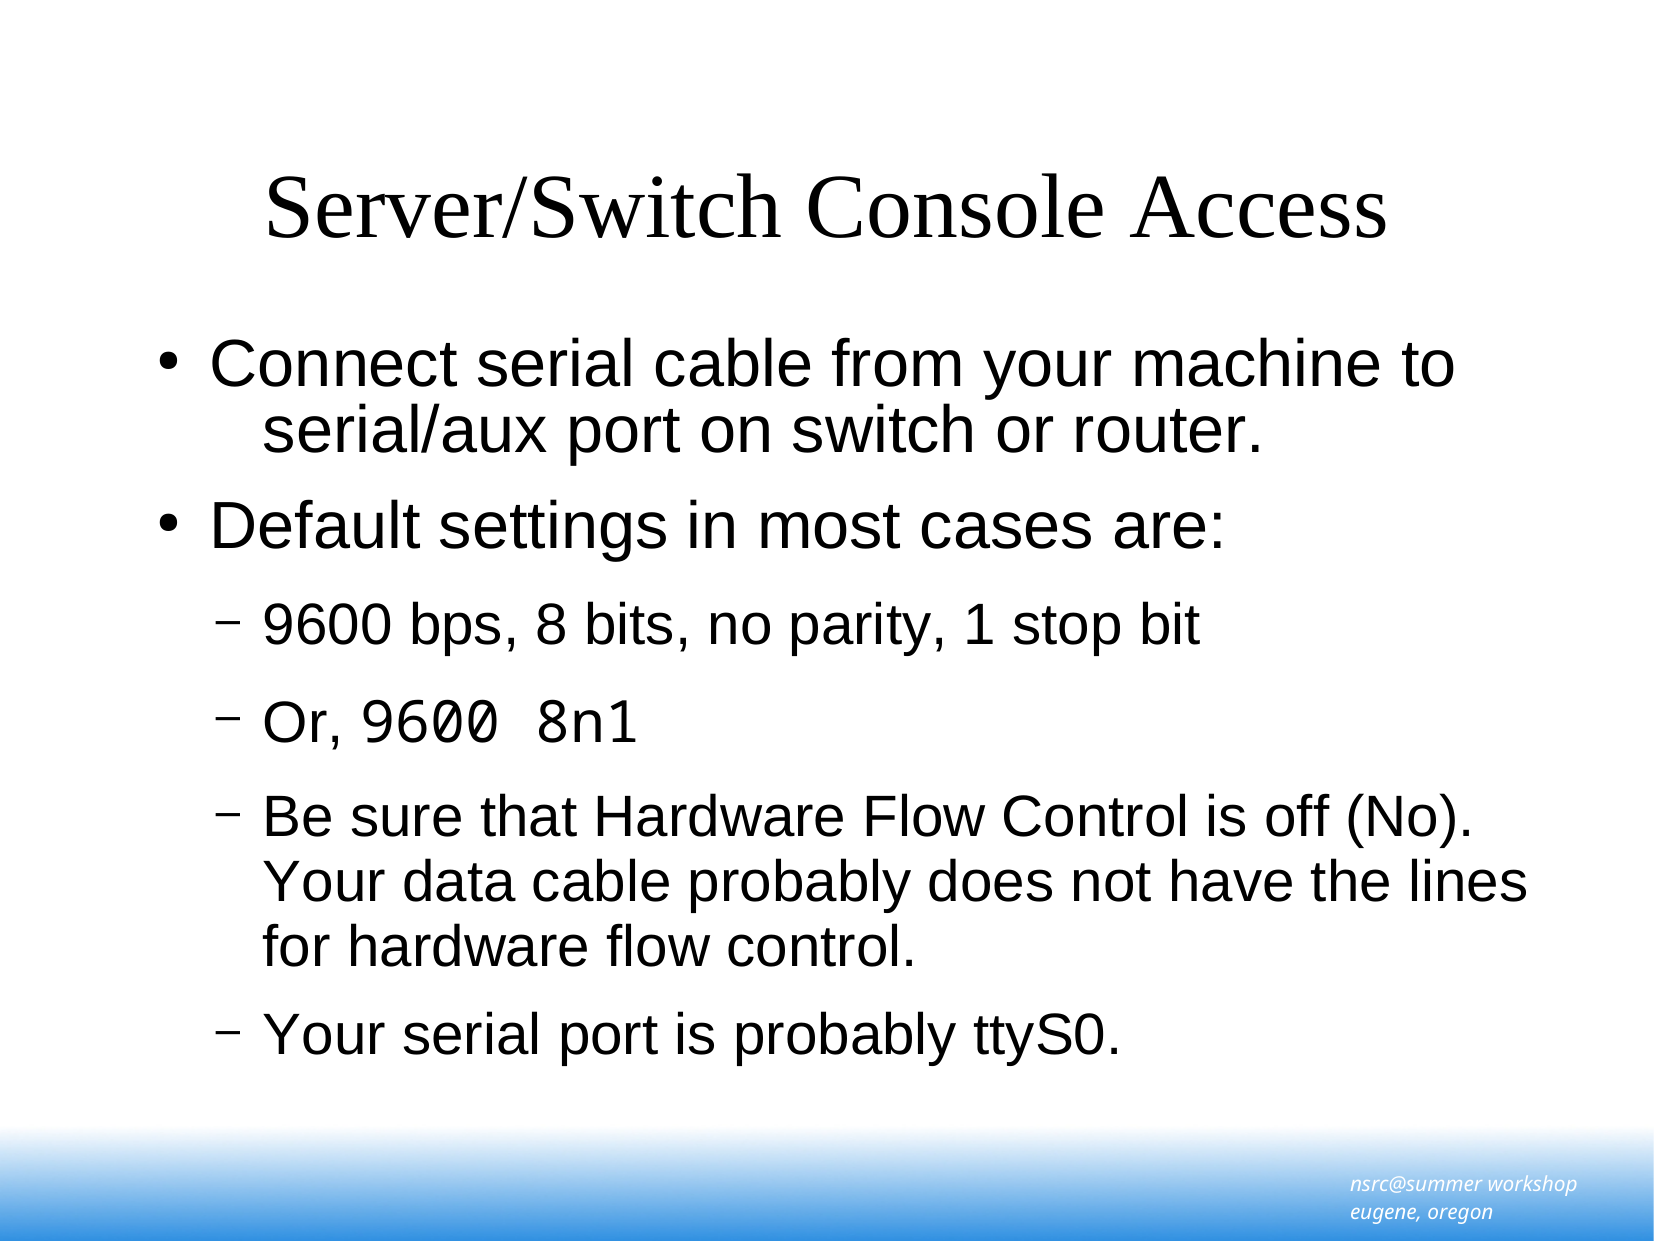

# Server/Switch Console Access
Connect serial cable from your machine to serial/aux port on switch or router.
Default settings in most cases are:
9600 bps, 8 bits, no parity, 1 stop bit
Or, 9600 8n1
Be sure that Hardware Flow Control is off (No). Your data cable probably does not have the lines for hardware flow control.
Your serial port is probably ttyS0.